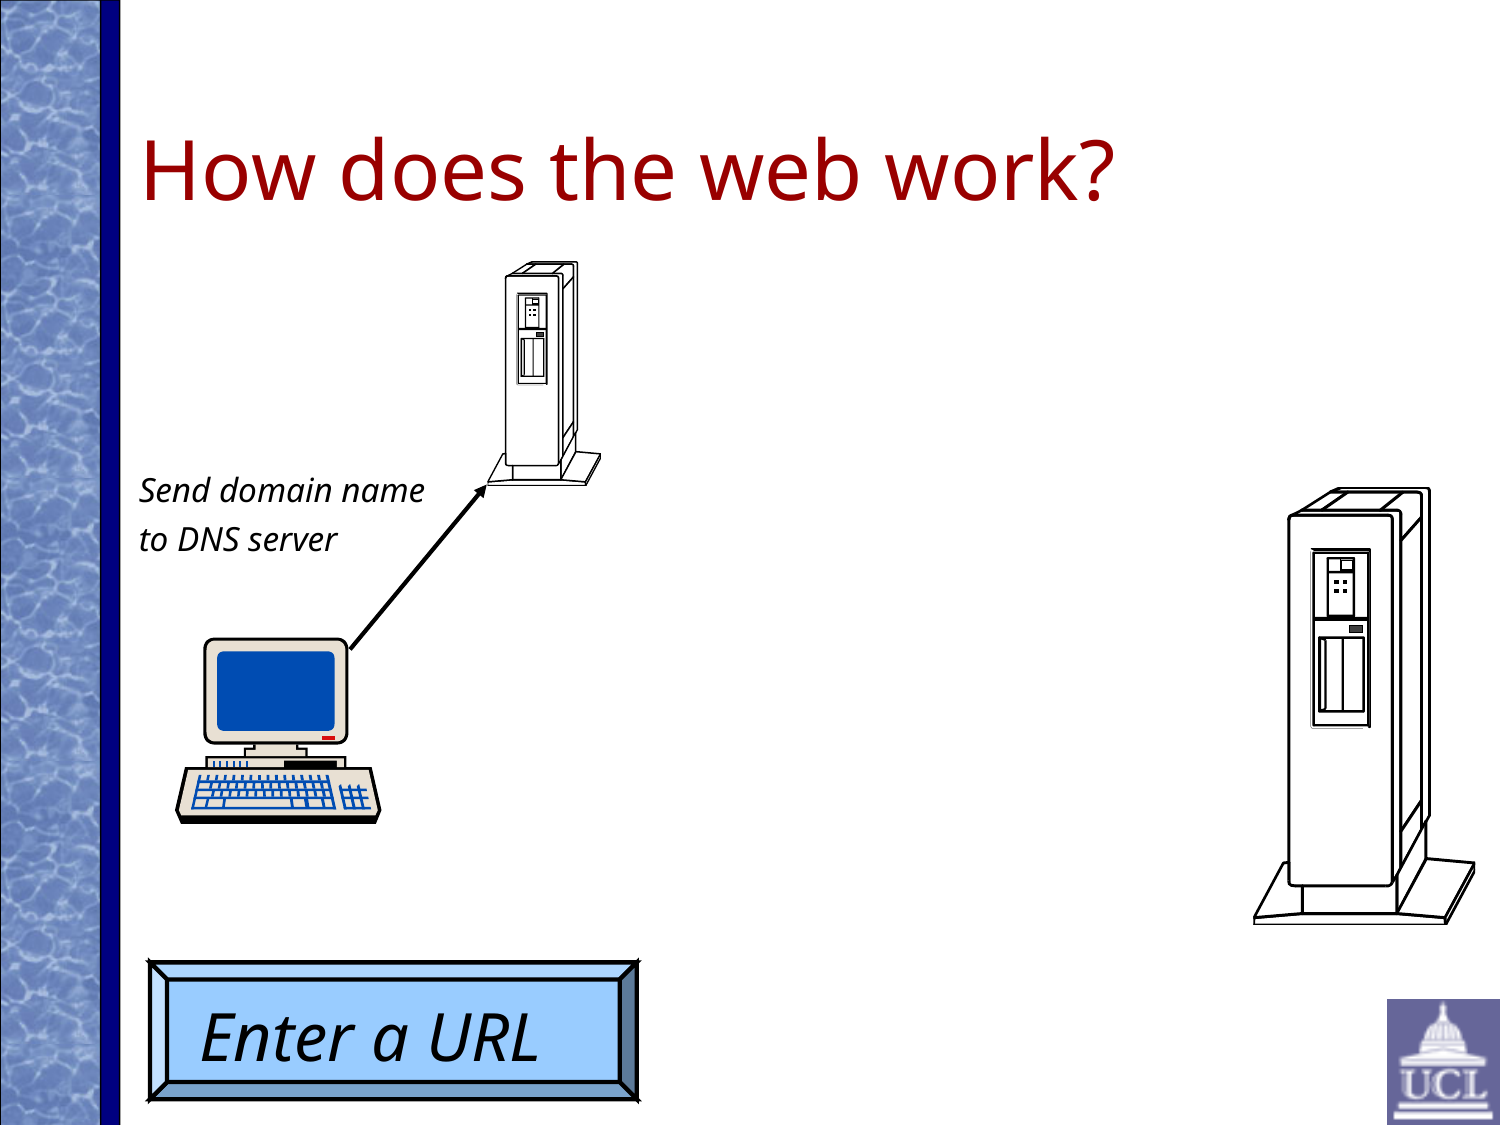

# How does the web work?
Send domain name
to DNS server
Enter a URL